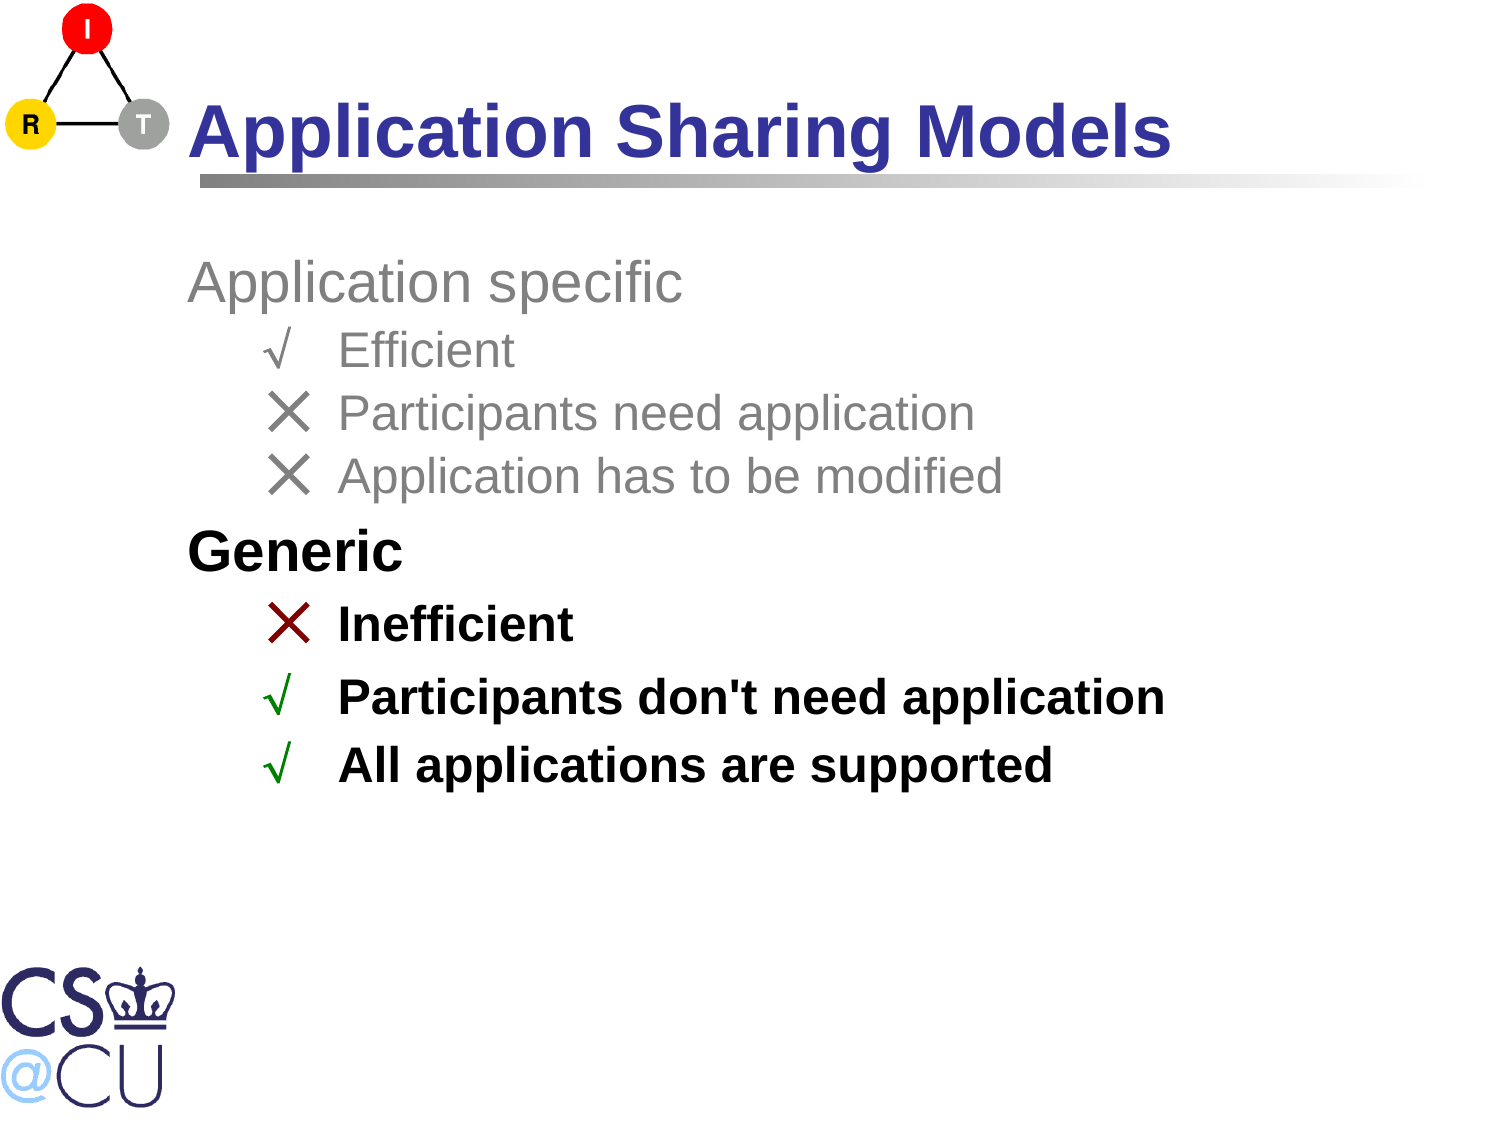

# Application Sharing Models
Application specific
	Efficient
	Participants need application
	Application has to be modified
Generic
	Inefficient
	Participants don't need application
	All applications are supported